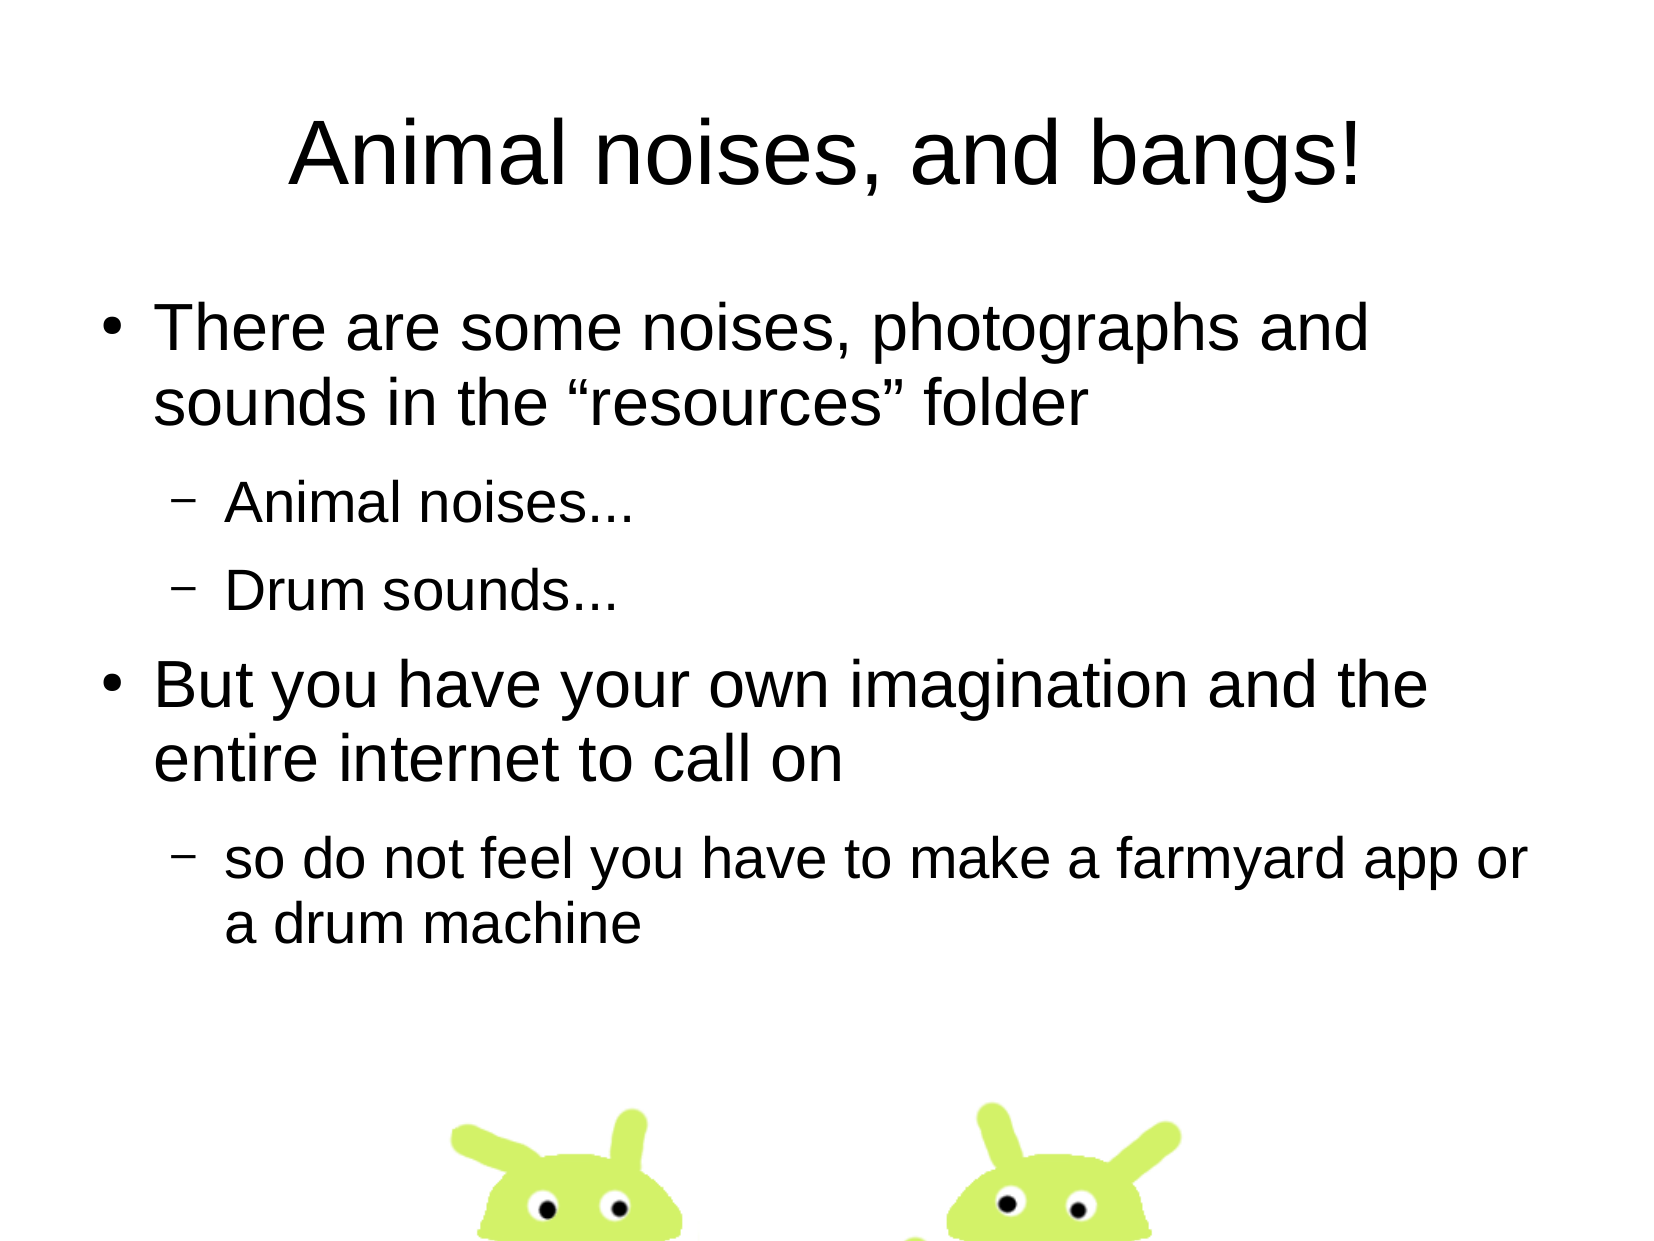

# Animal noises, and bangs!
There are some noises, photographs and sounds in the “resources” folder
Animal noises...
Drum sounds...
But you have your own imagination and the entire internet to call on
so do not feel you have to make a farmyard app or a drum machine